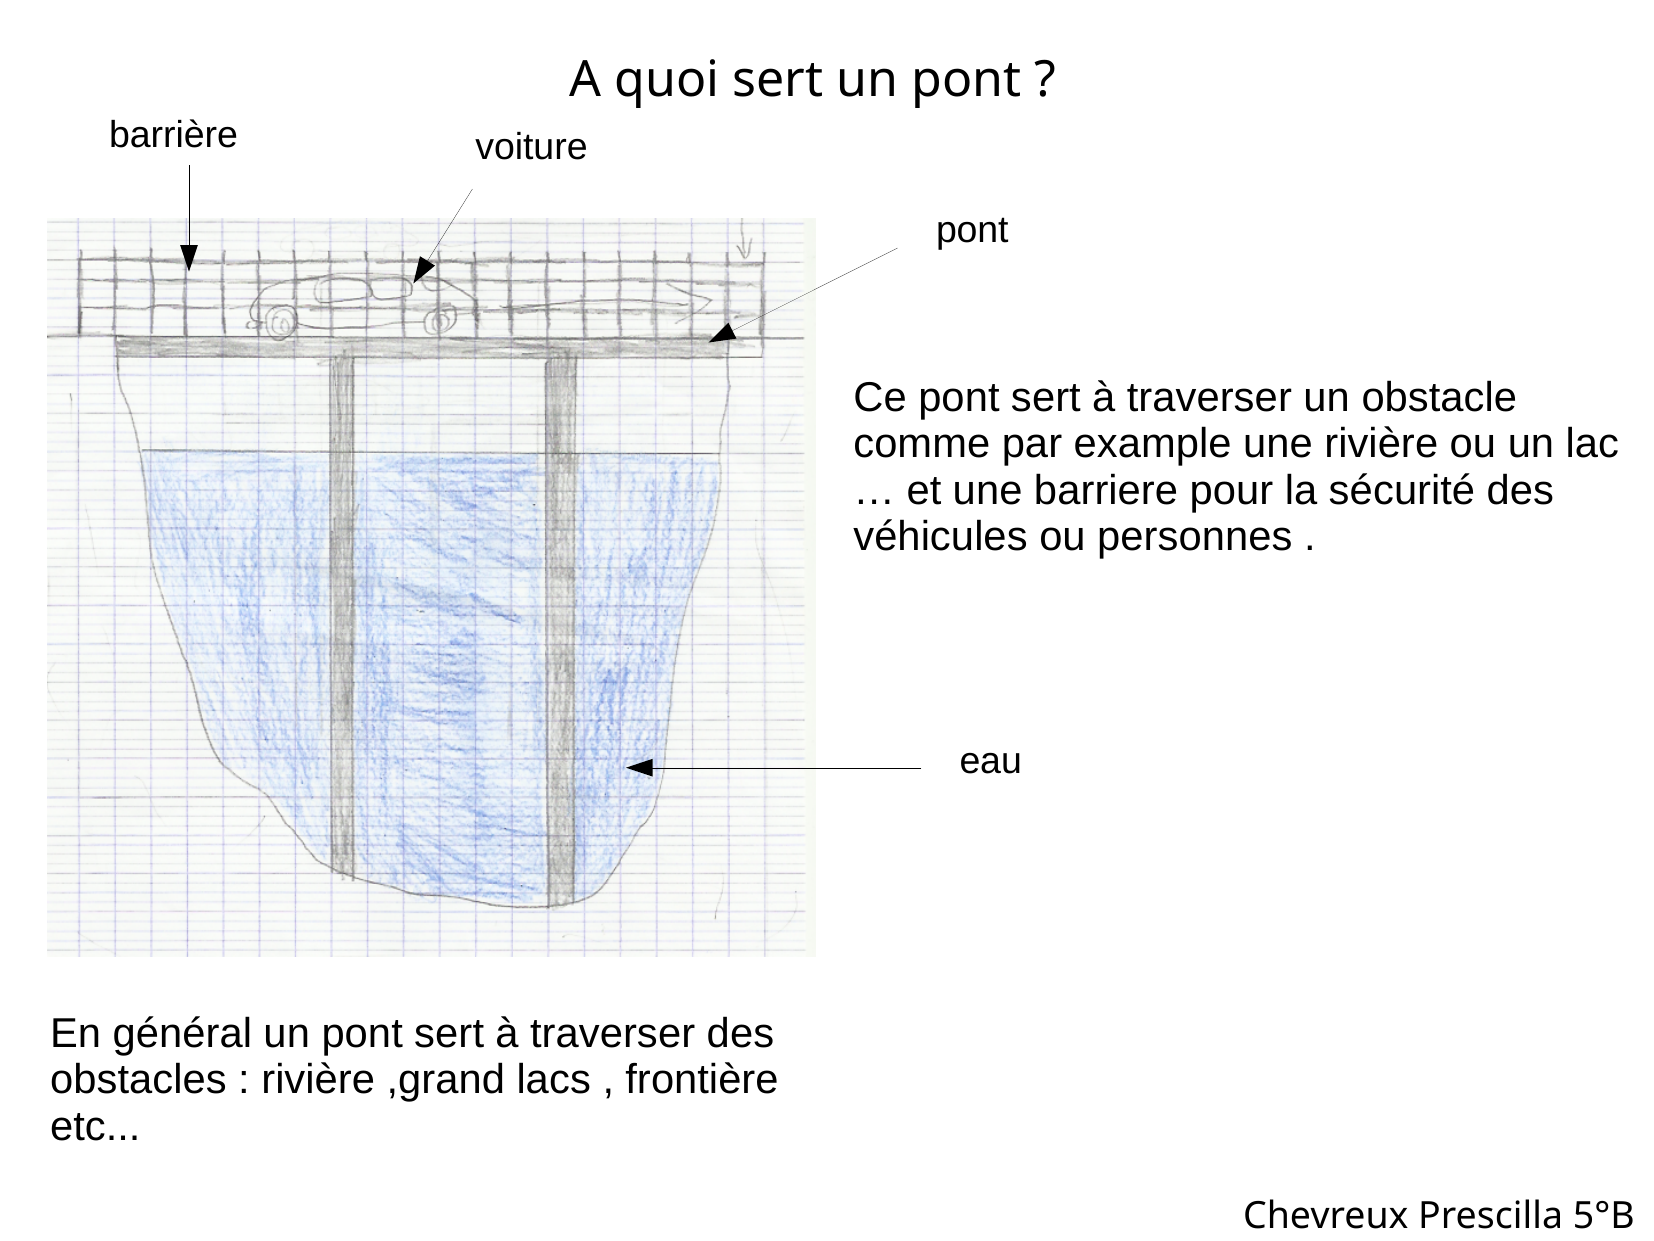

A quoi sert un pont ?
barrière
voiture
pont
Ce pont sert à traverser un obstacle comme par example une rivière ou un lac … et une barriere pour la sécurité des véhicules ou personnes .
eau
En général un pont sert à traverser des obstacles : rivière ,grand lacs , frontière etc...
Chevreux Prescilla 5°B